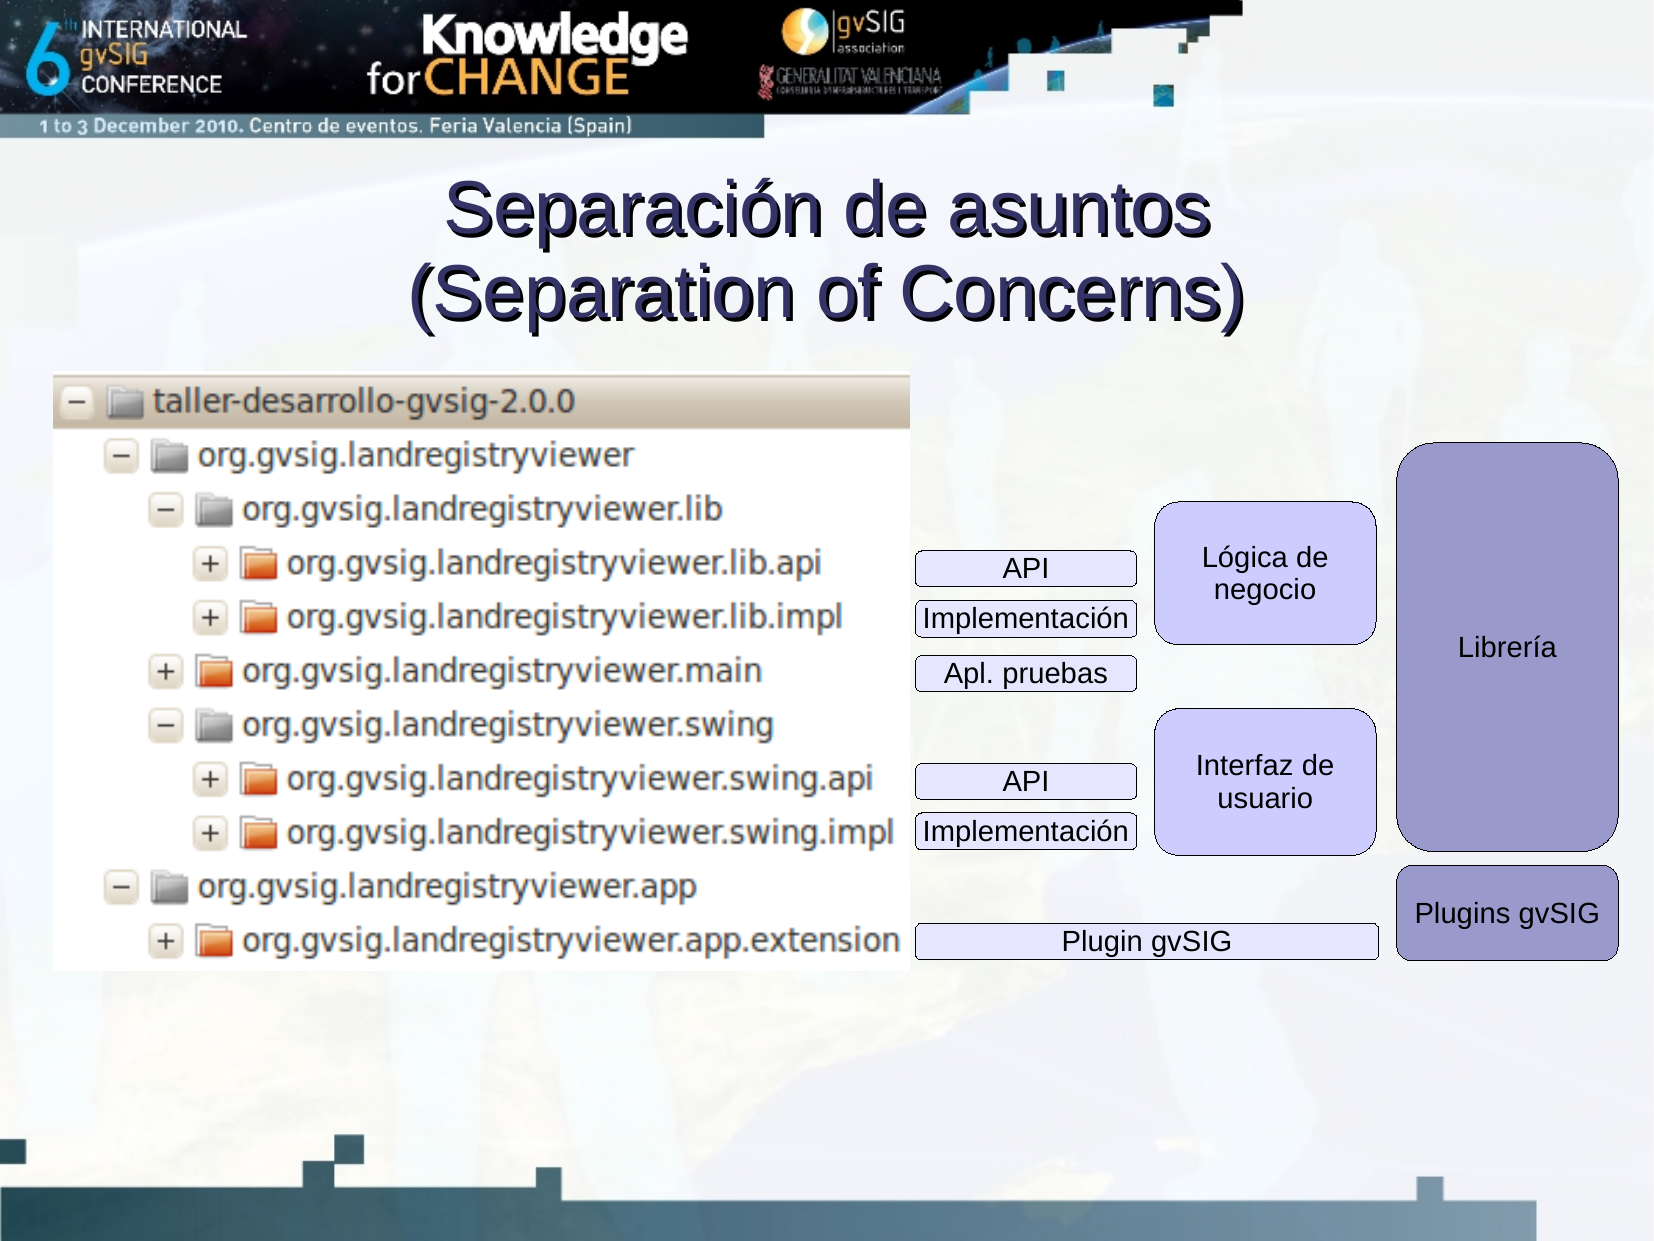

# Separación de asuntos (Separation of Concerns)
Librería
Lógica de
negocio
API
Implementación
Apl. pruebas
Interfaz de
usuario
API
Implementación
Plugins gvSIG
Plugin gvSIG